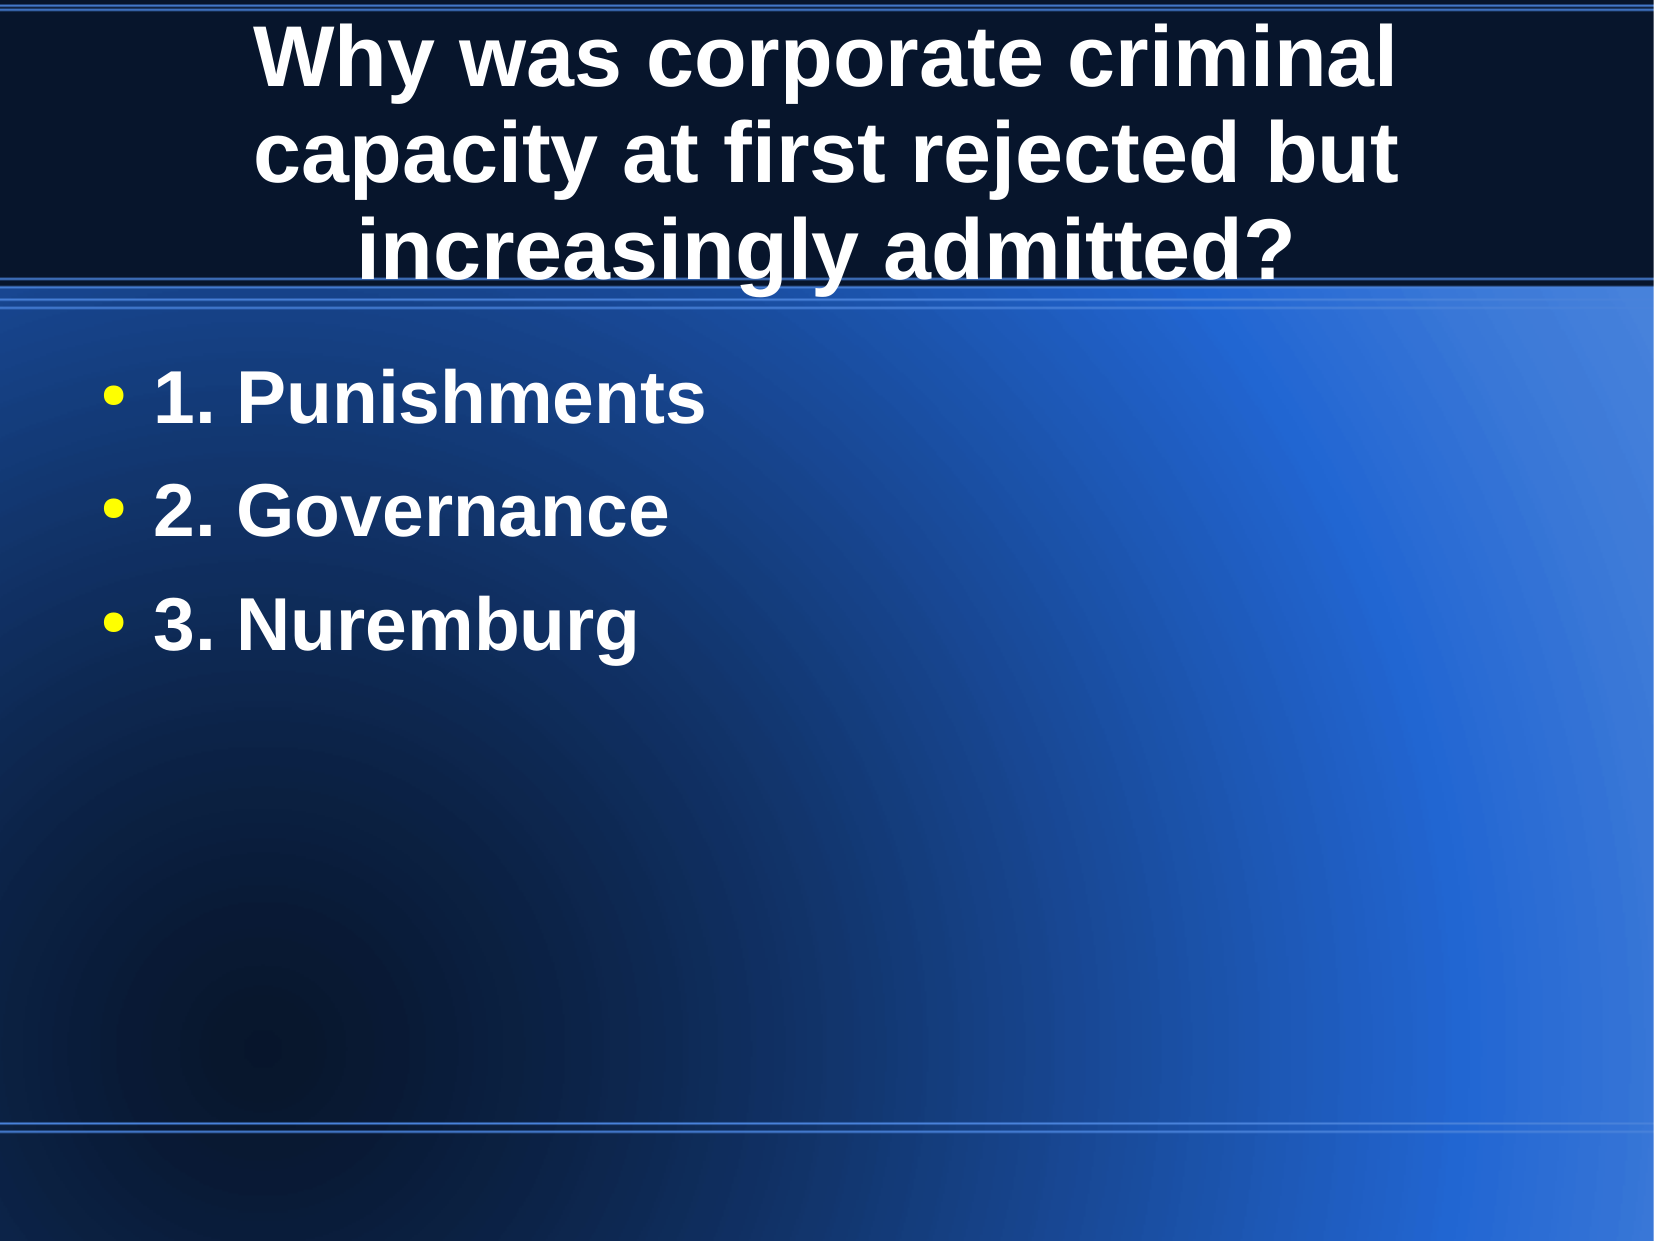

# Why was corporate criminal capacity at first rejected but increasingly admitted?
1. Punishments
2. Governance
3. Nuremburg